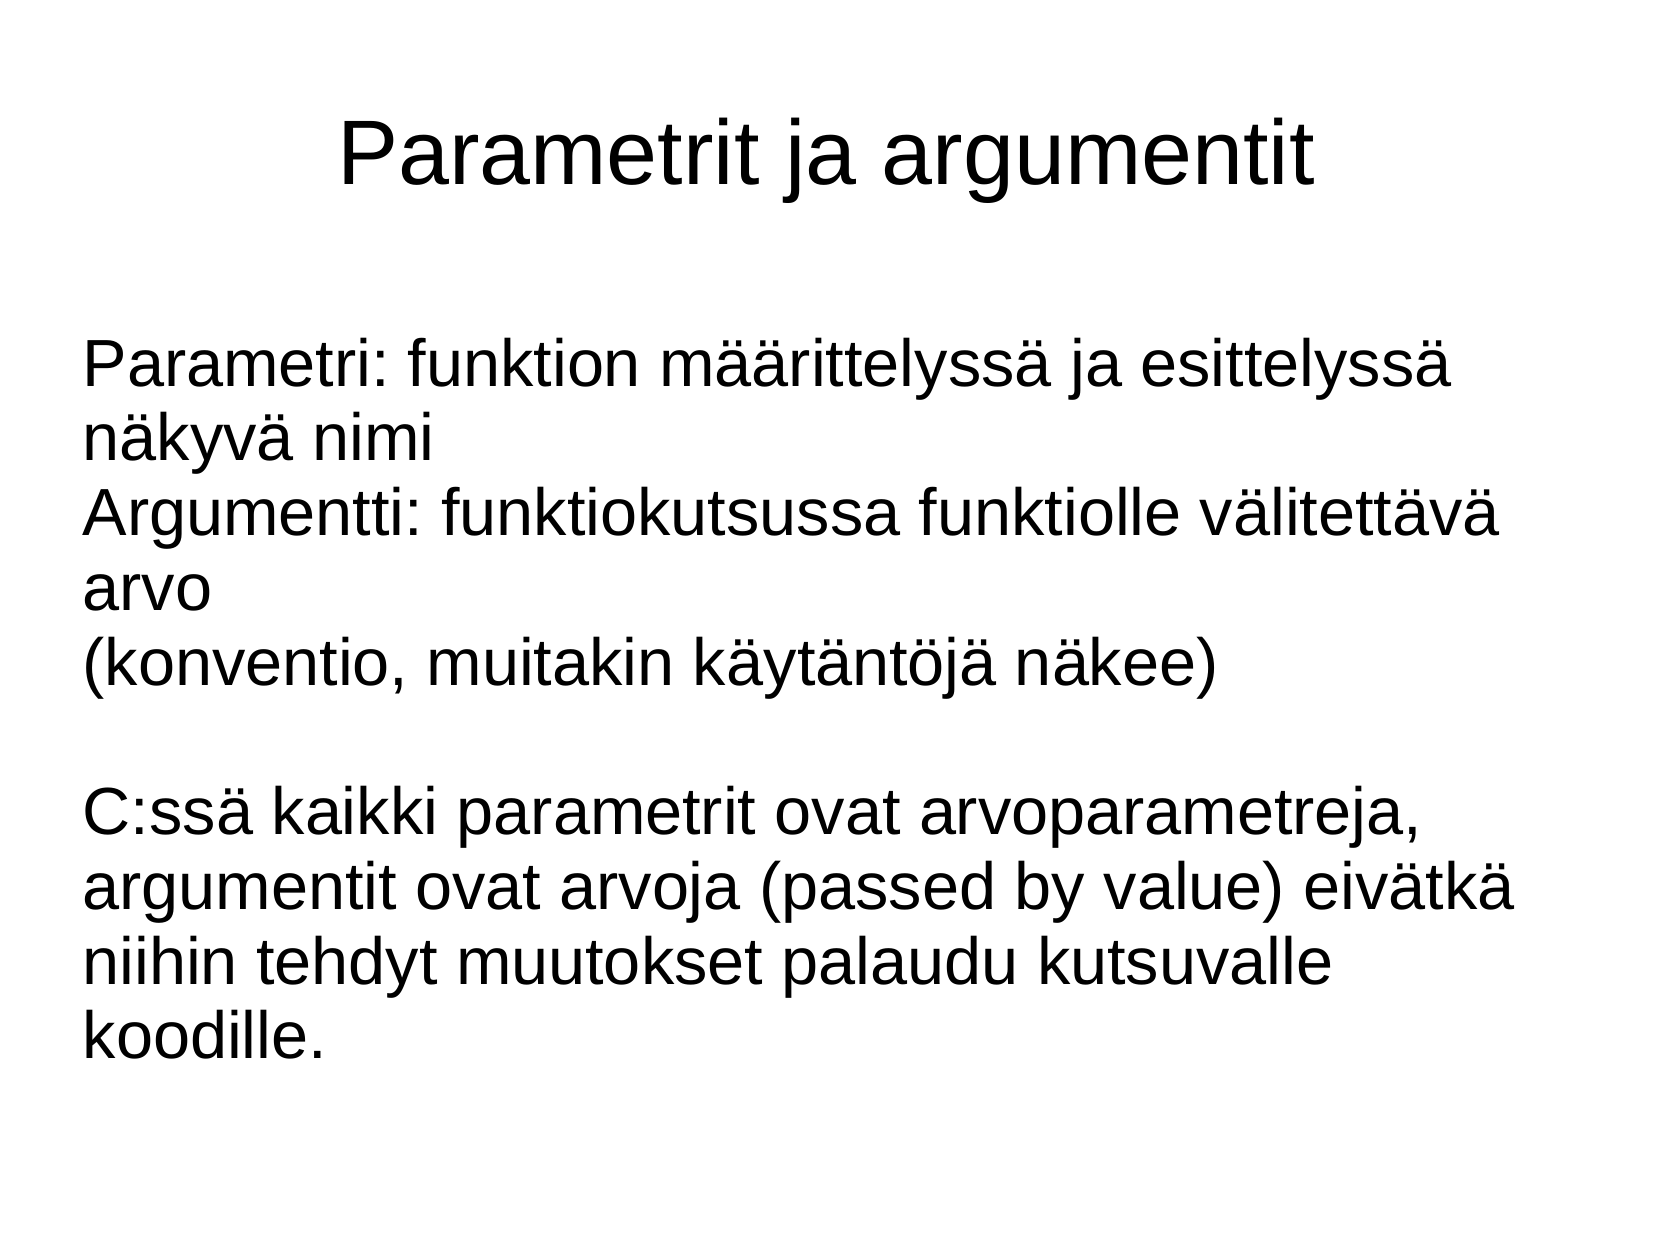

# Parametrit ja argumentit
Parametri: funktion määrittelyssä ja esittelyssä näkyvä nimi
Argumentti: funktiokutsussa funktiolle välitettävä arvo
(konventio, muitakin käytäntöjä näkee)
C:ssä kaikki parametrit ovat arvoparametreja, argumentit ovat arvoja (passed by value) eivätkä niihin tehdyt muutokset palaudu kutsuvalle koodille.